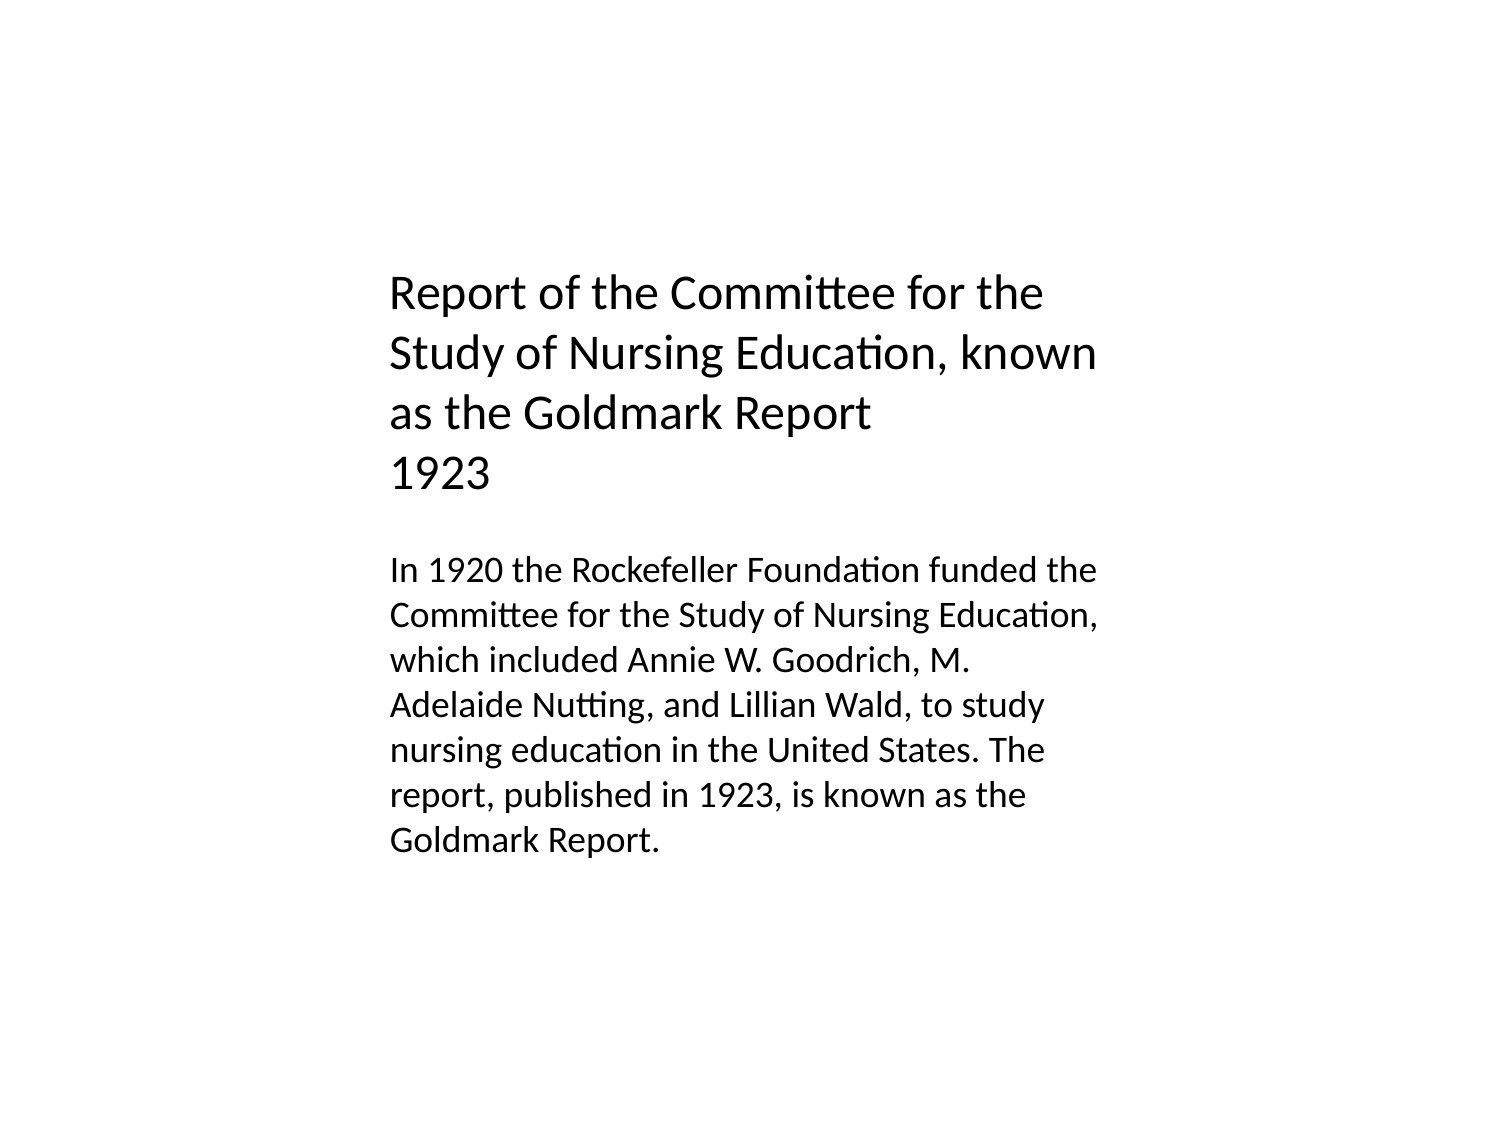

Report of the Committee for the Study of Nursing Education, known as the Goldmark Report
1923
In 1920 the Rockefeller Foundation funded the Committee for the Study of Nursing Education, which included Annie W. Goodrich, M. Adelaide Nutting, and Lillian Wald, to study nursing education in the United States. The report, published in 1923, is known as the Goldmark Report.